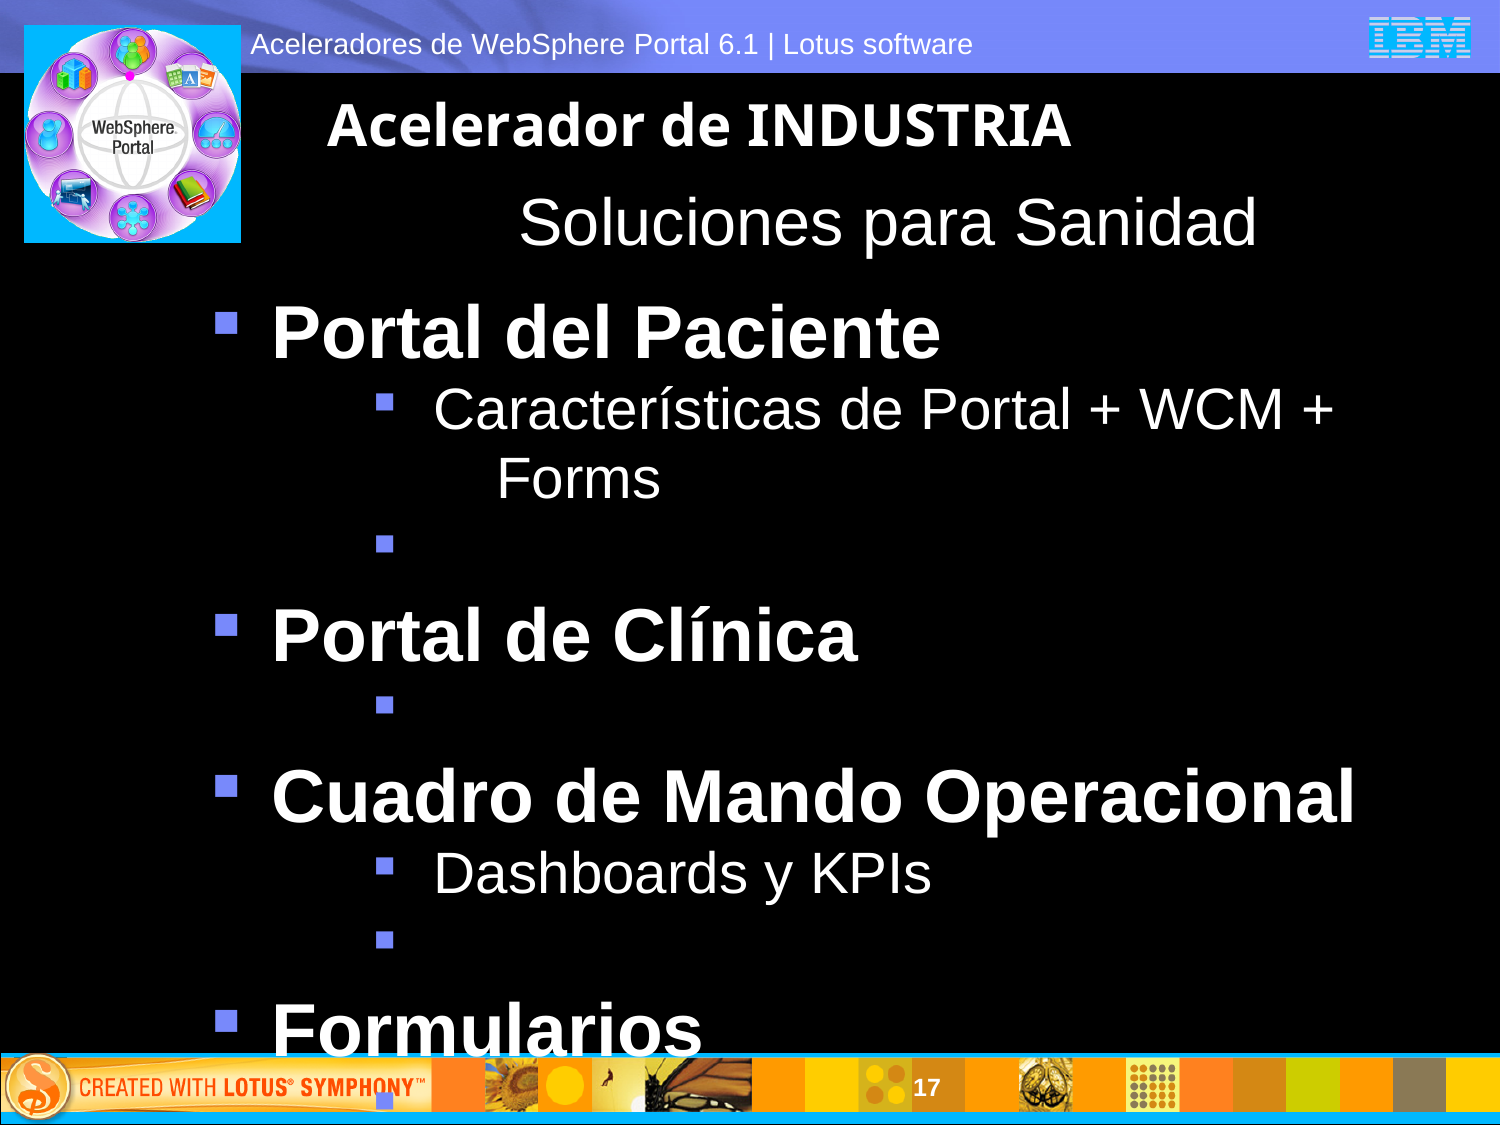

Acelerador de INDUSTRIA
# Soluciones para Sanidad
Portal del Paciente
Características de Portal + WCM + Forms
Portal de Clínica
Cuadro de Mando Operacional
Dashboards y KPIs
Formularios